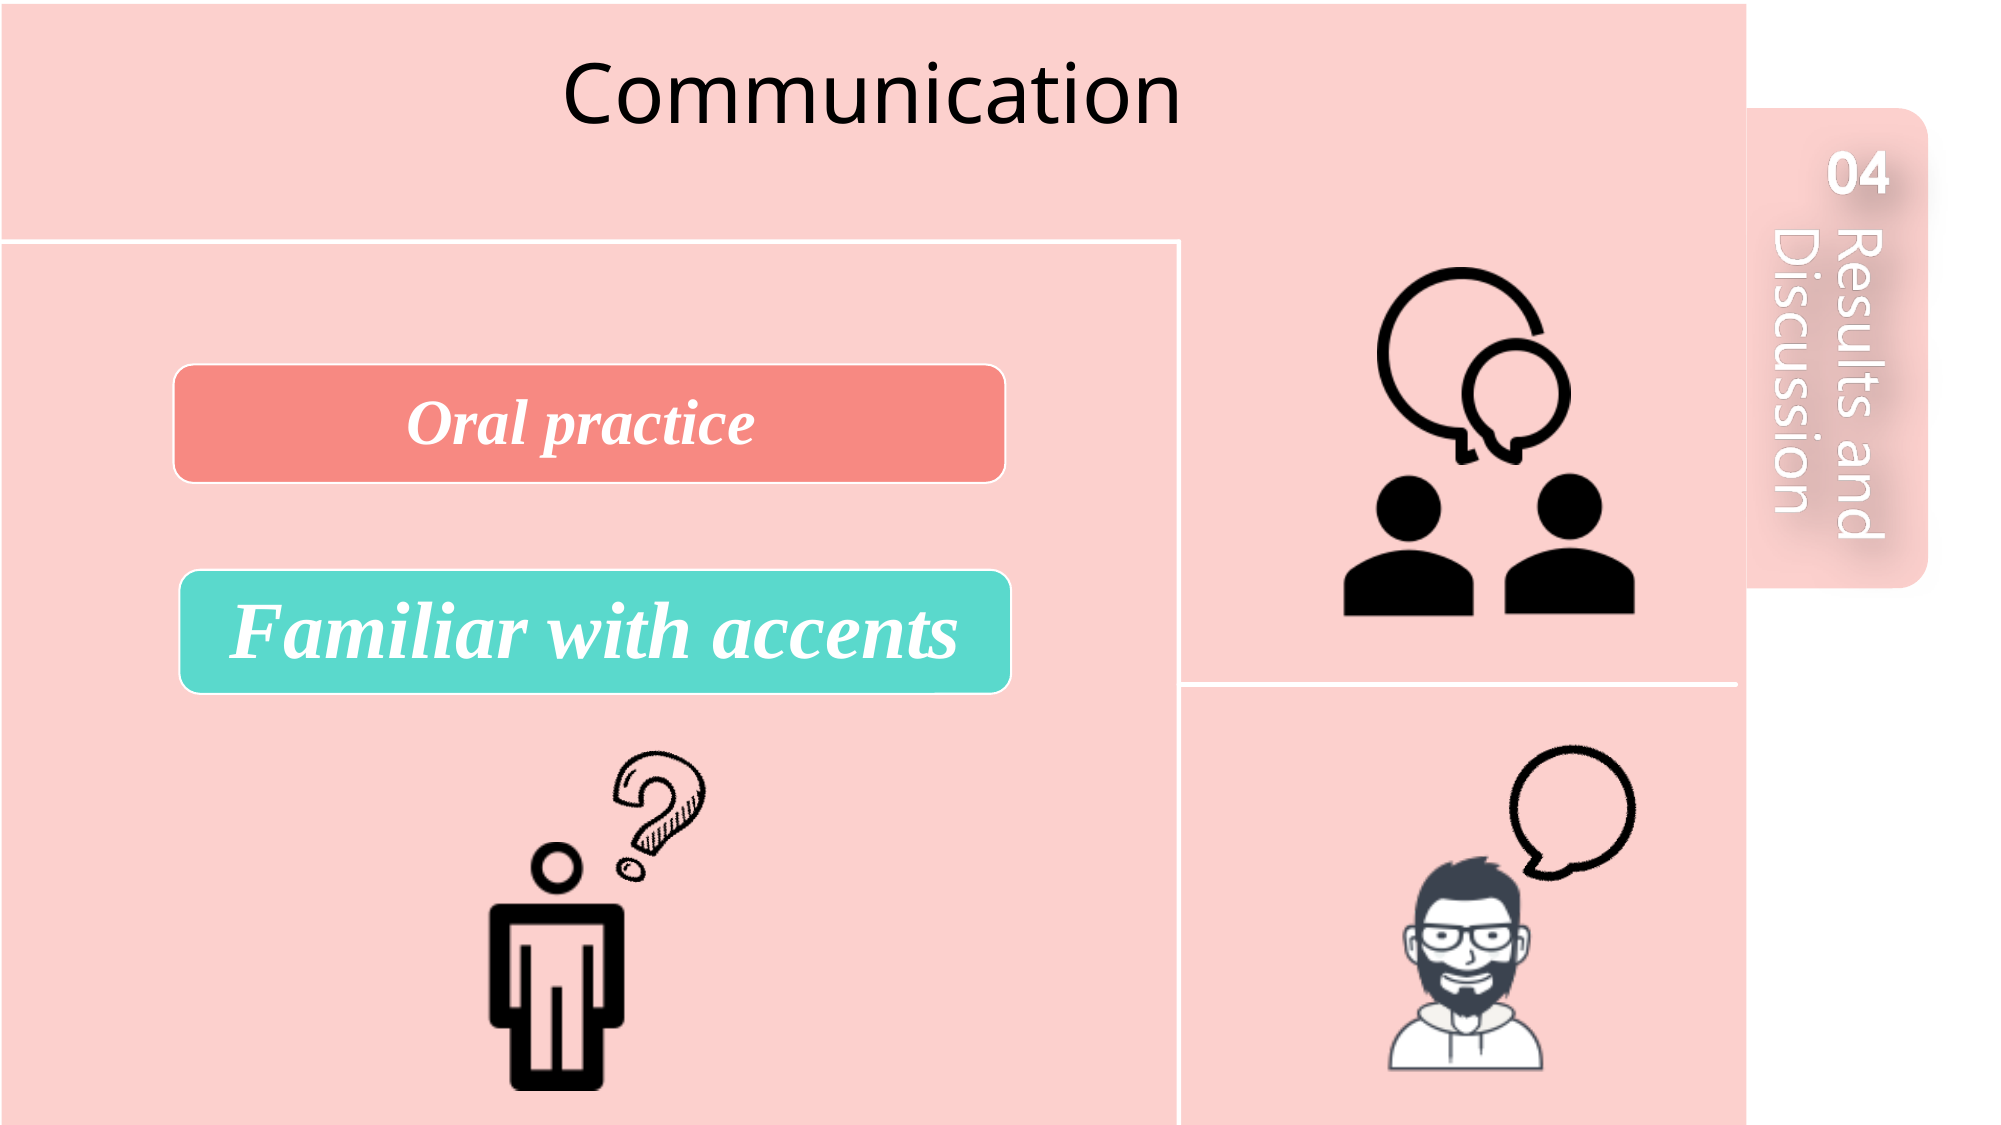

# Communication
Oral practice
Familiar with accents